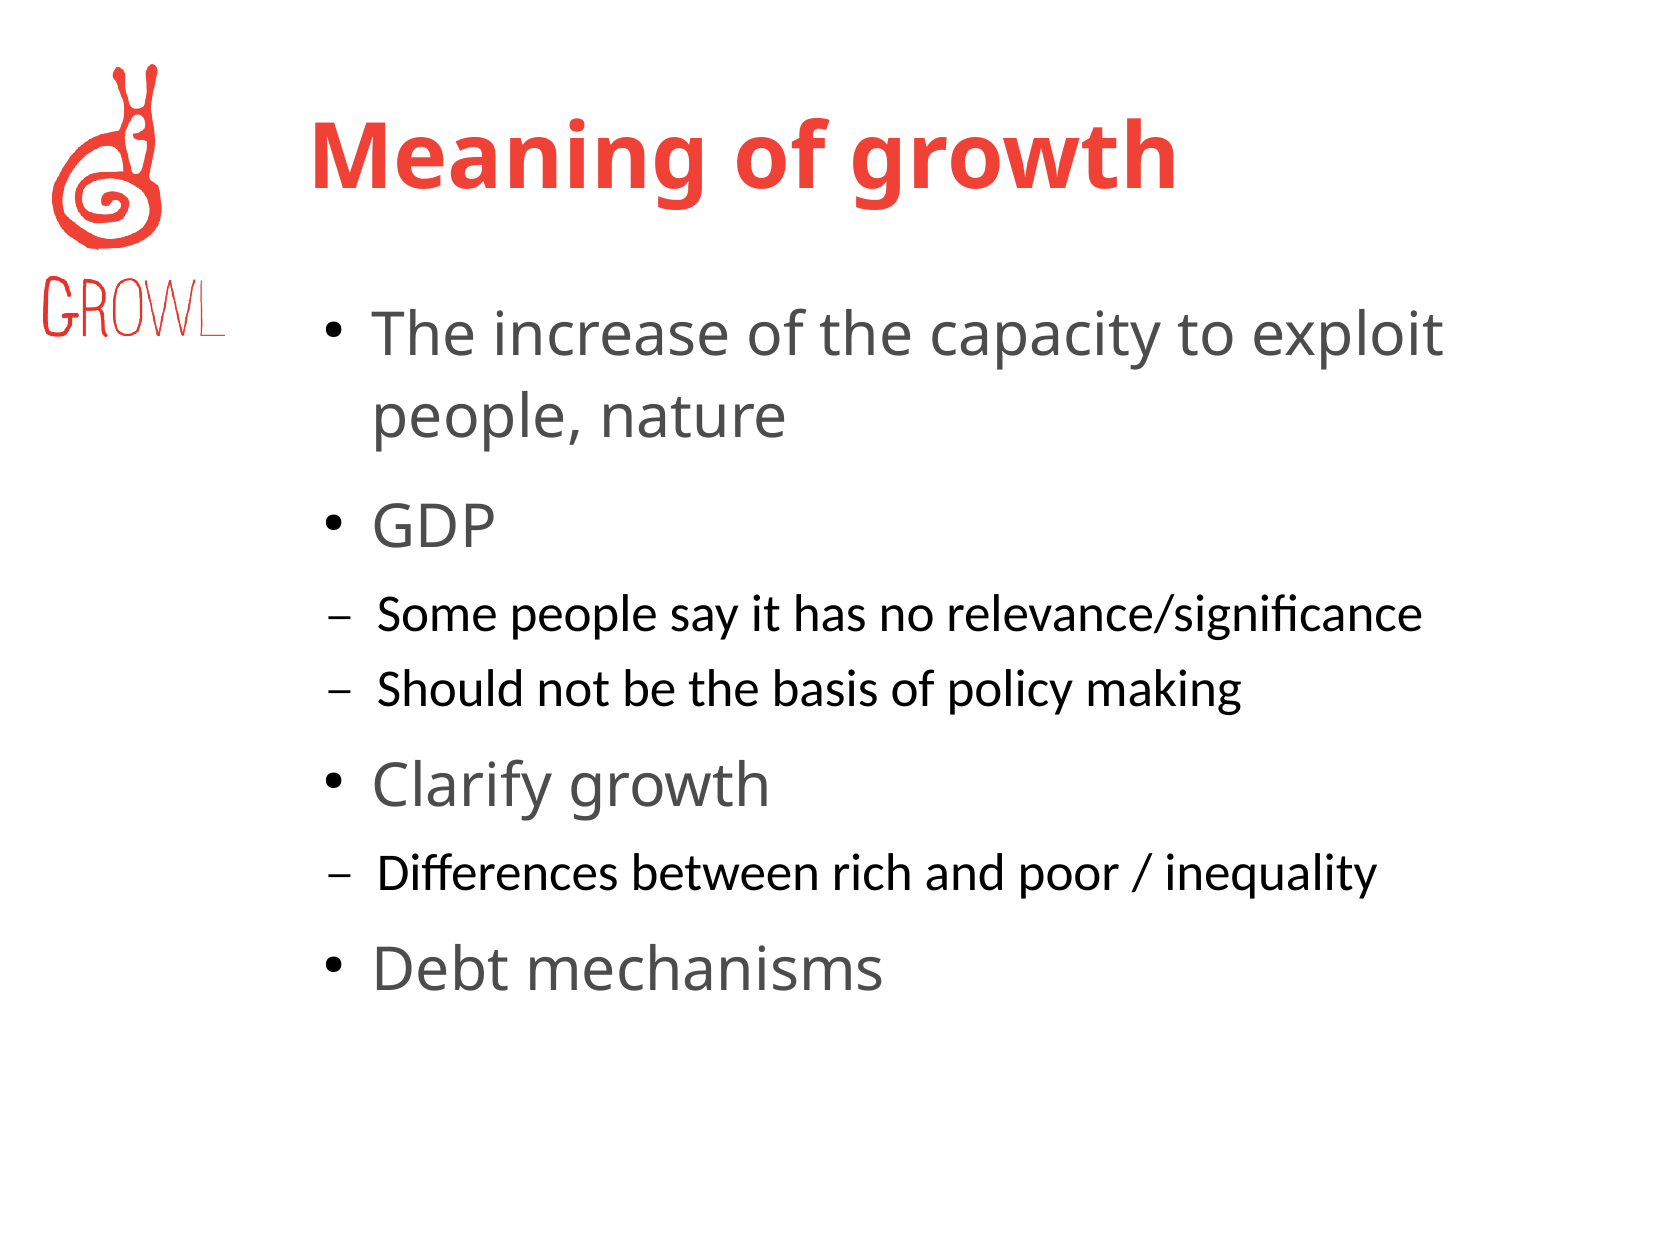

# Meaning of growth
The increase of the capacity to exploit people, nature
GDP
Some people say it has no relevance/significance
Should not be the basis of policy making
Clarify growth
Differences between rich and poor / inequality
Debt mechanisms